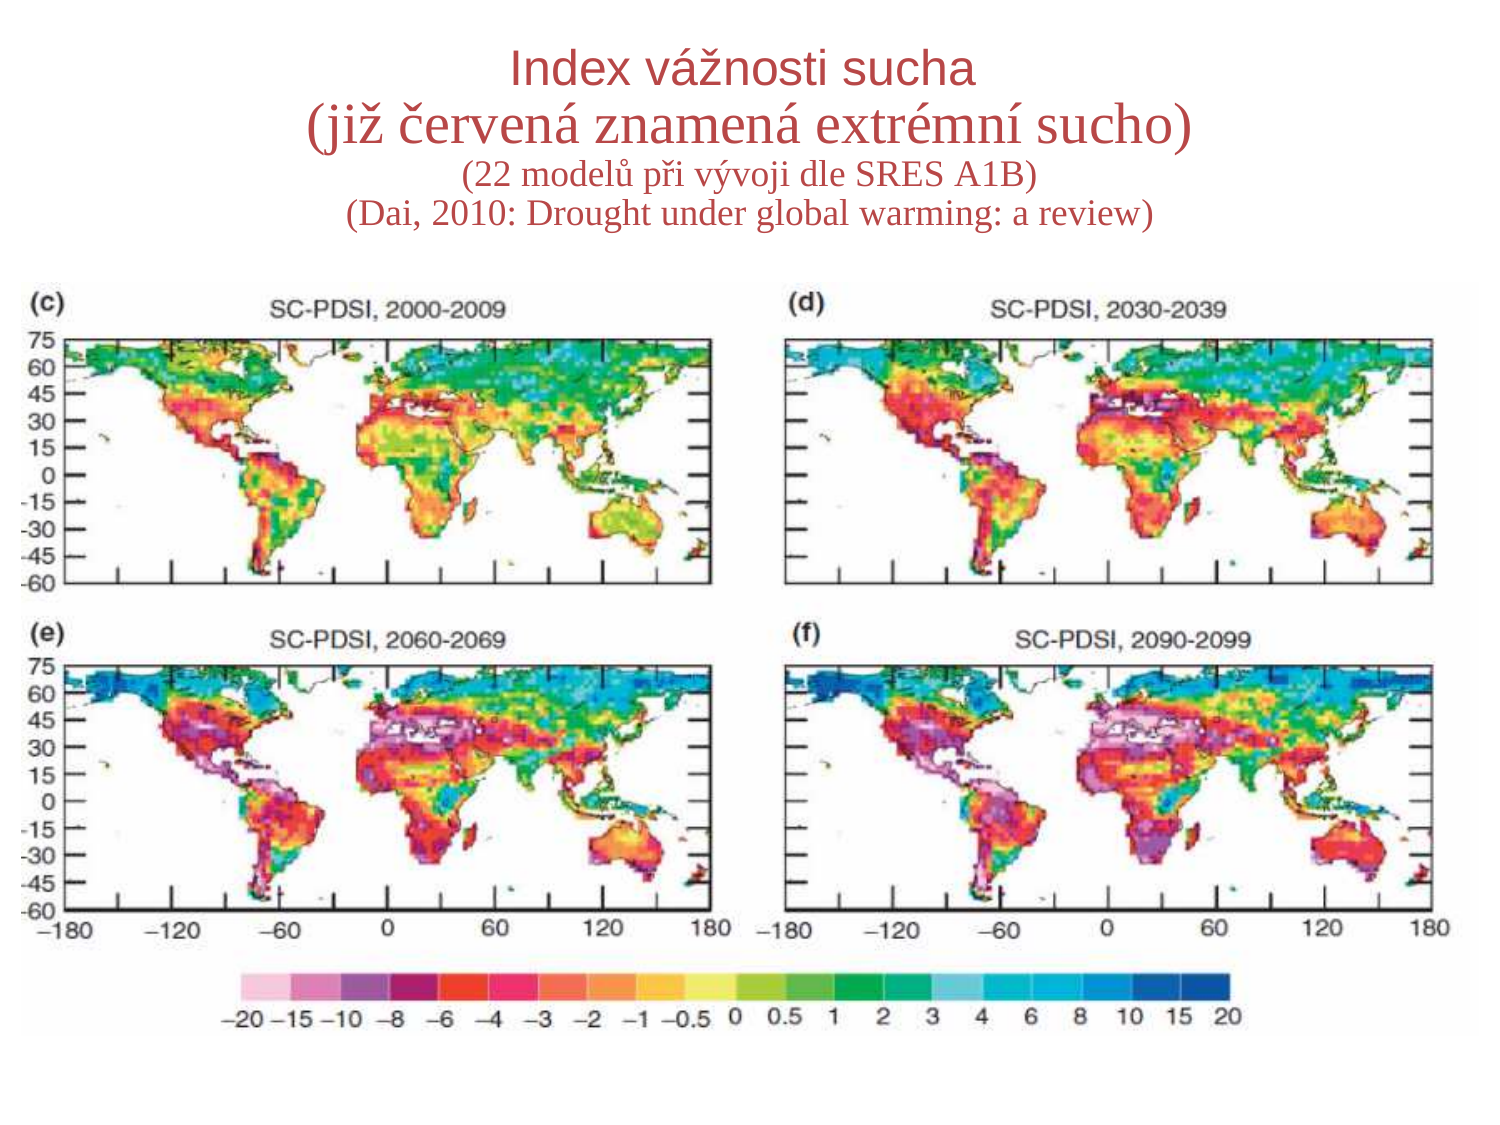

# Index vážnosti sucha (již červená znamená extrémní sucho) (22 modelů při vývoji dle SRES A1B) (Dai, 2010: Drought under global warming: a review)